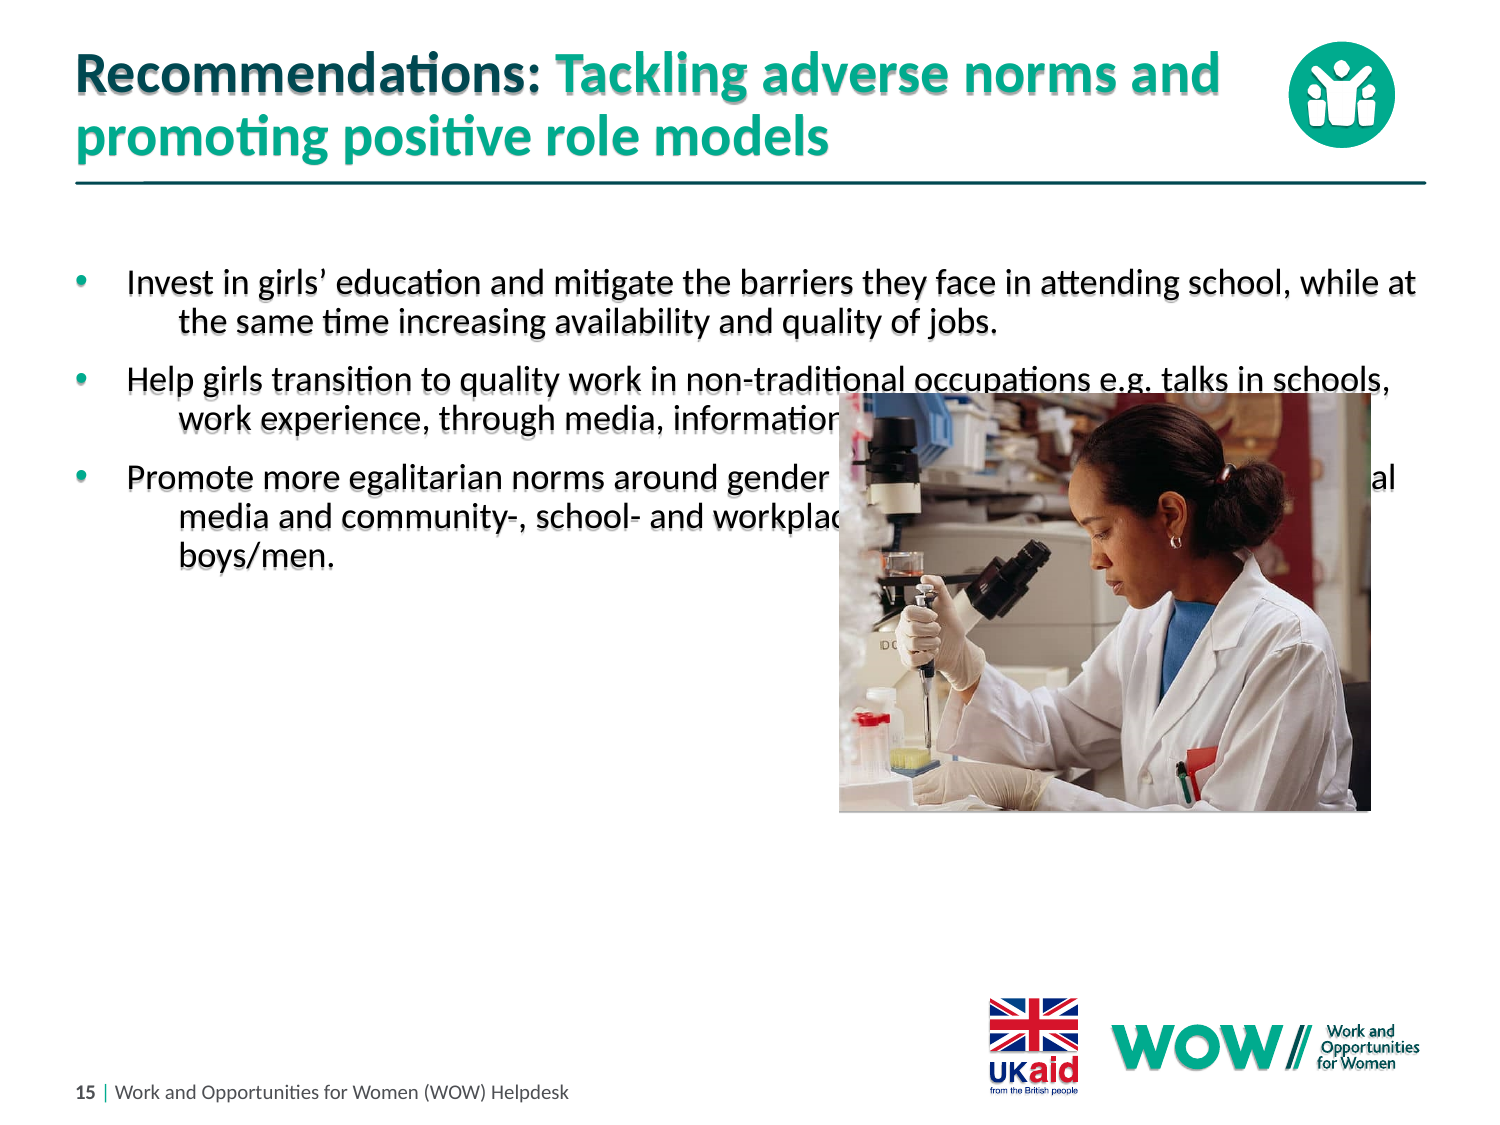

# Recommendations: Tackling adverse norms and promoting positive role models
Invest in girls’ education and mitigate the barriers they face in attending school, while at the same time increasing availability and quality of jobs.
Help girls transition to quality work in non-traditional occupations e.g. talks in schools, work experience, through media, information on returns to different work.
Promote more egalitarian norms around gender roles, such as through mass and social media and community-, school- and workplace-based education, and targeting boys/men.
15 | Work and Opportunities for Women (WOW) Helpdesk